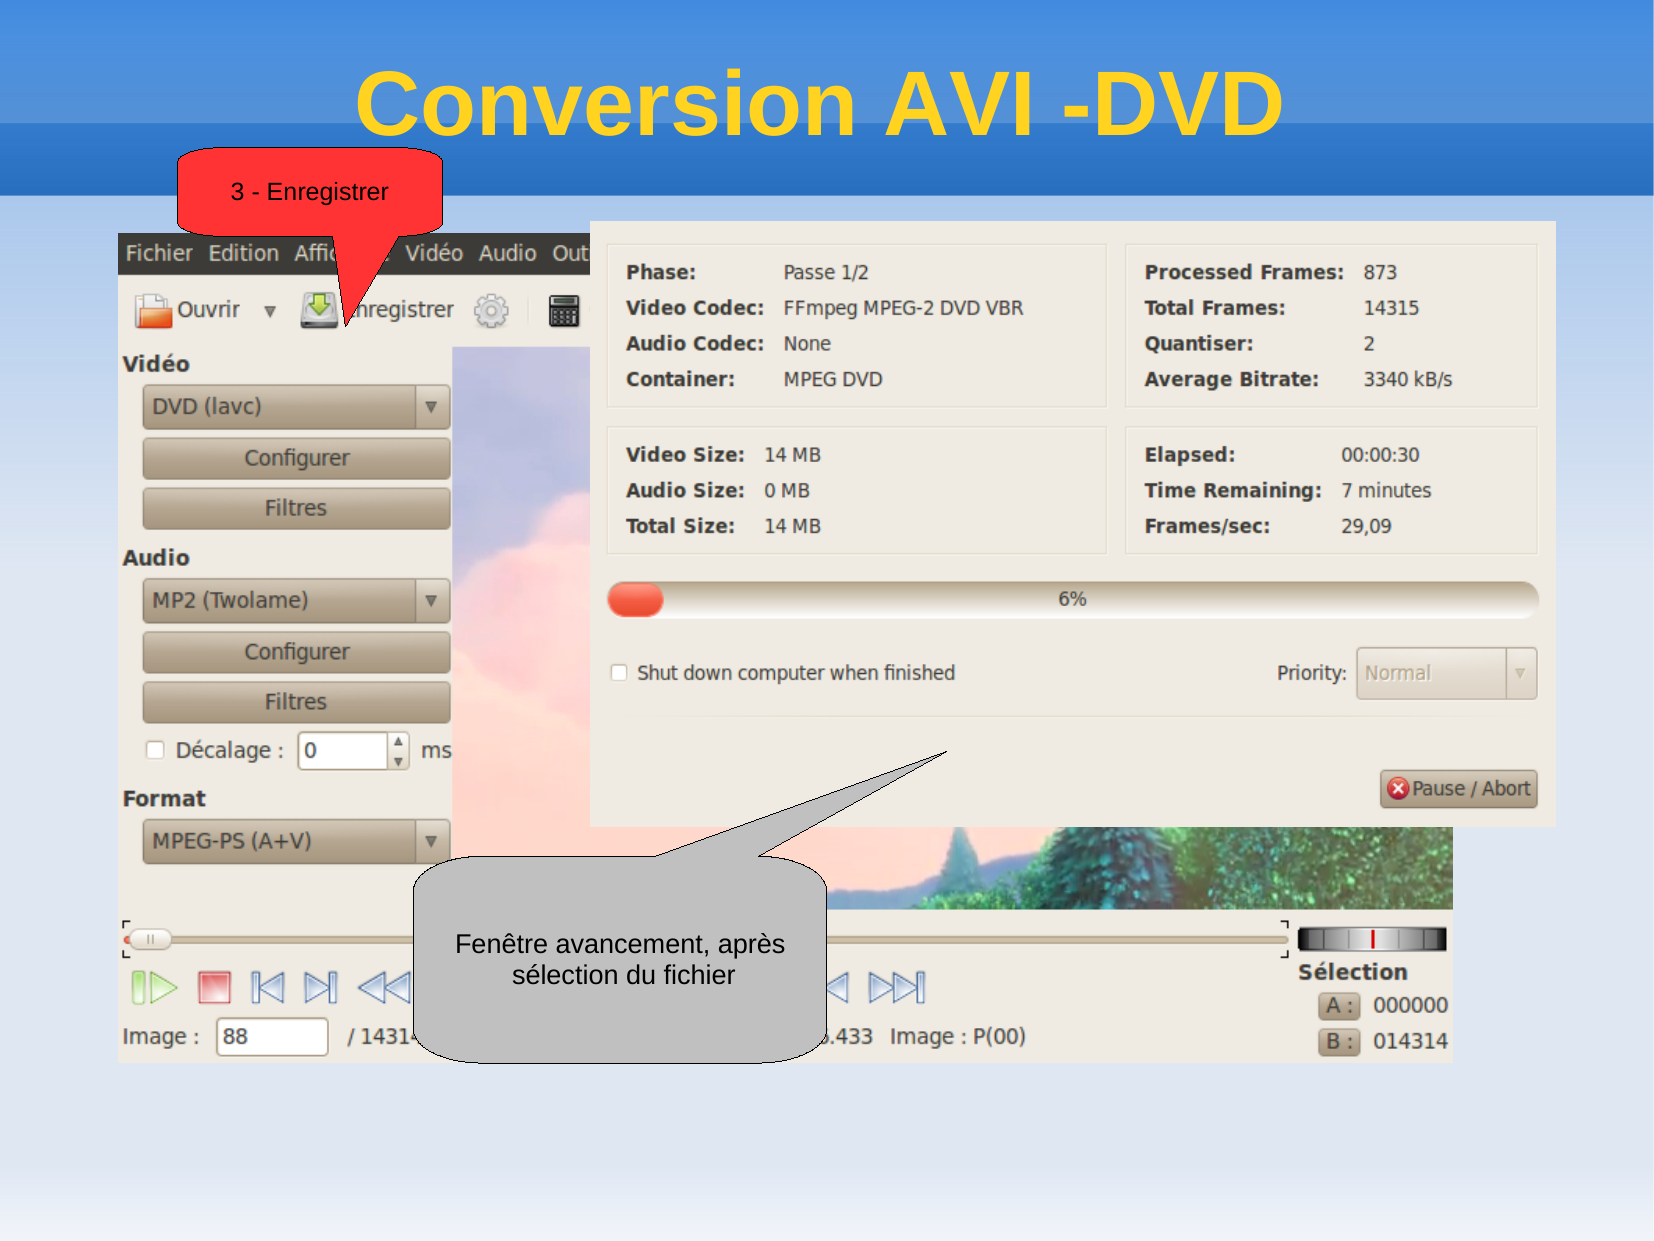

# Conversion AVI -DVD
3 - Enregistrer
Fenêtre avancement, après
 sélection du fichier